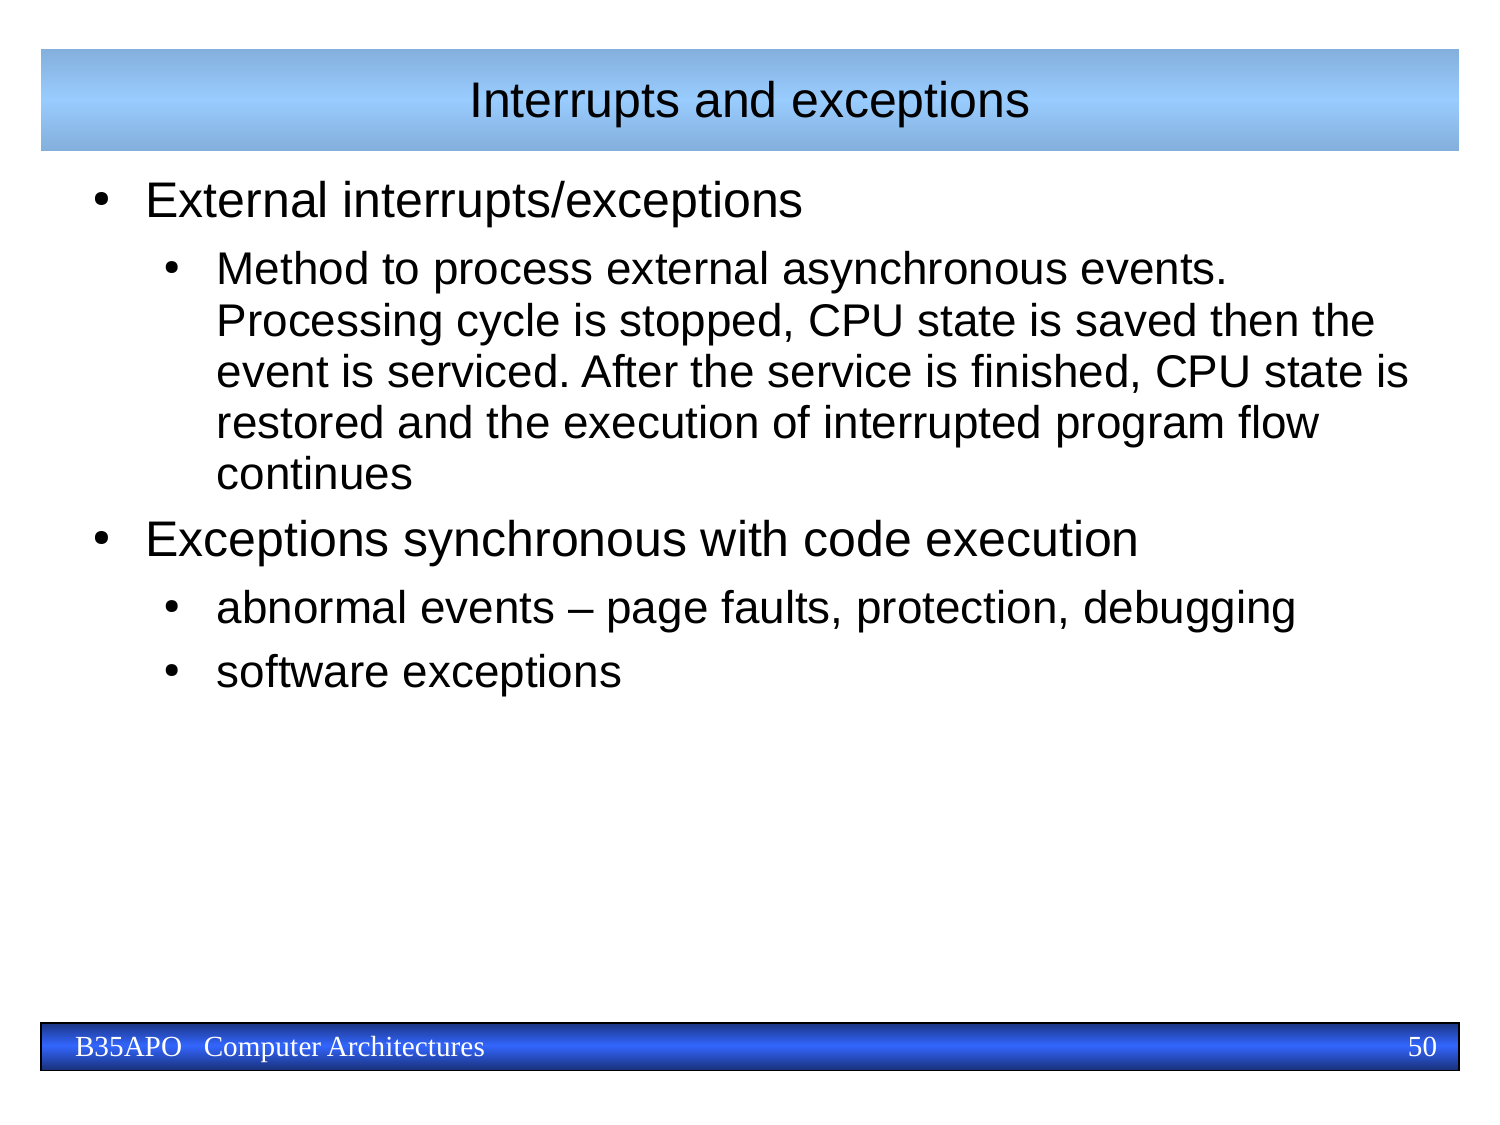

# Interrupts and exceptions
External interrupts/exceptions
Method to process external asynchronous events. Processing cycle is stopped, CPU state is saved then the event is serviced. After the service is finished, CPU state is restored and the execution of interrupted program flow continues
Exceptions synchronous with code execution
abnormal events – page faults, protection, debugging
software exceptions
B35APO Computer Architectures
50